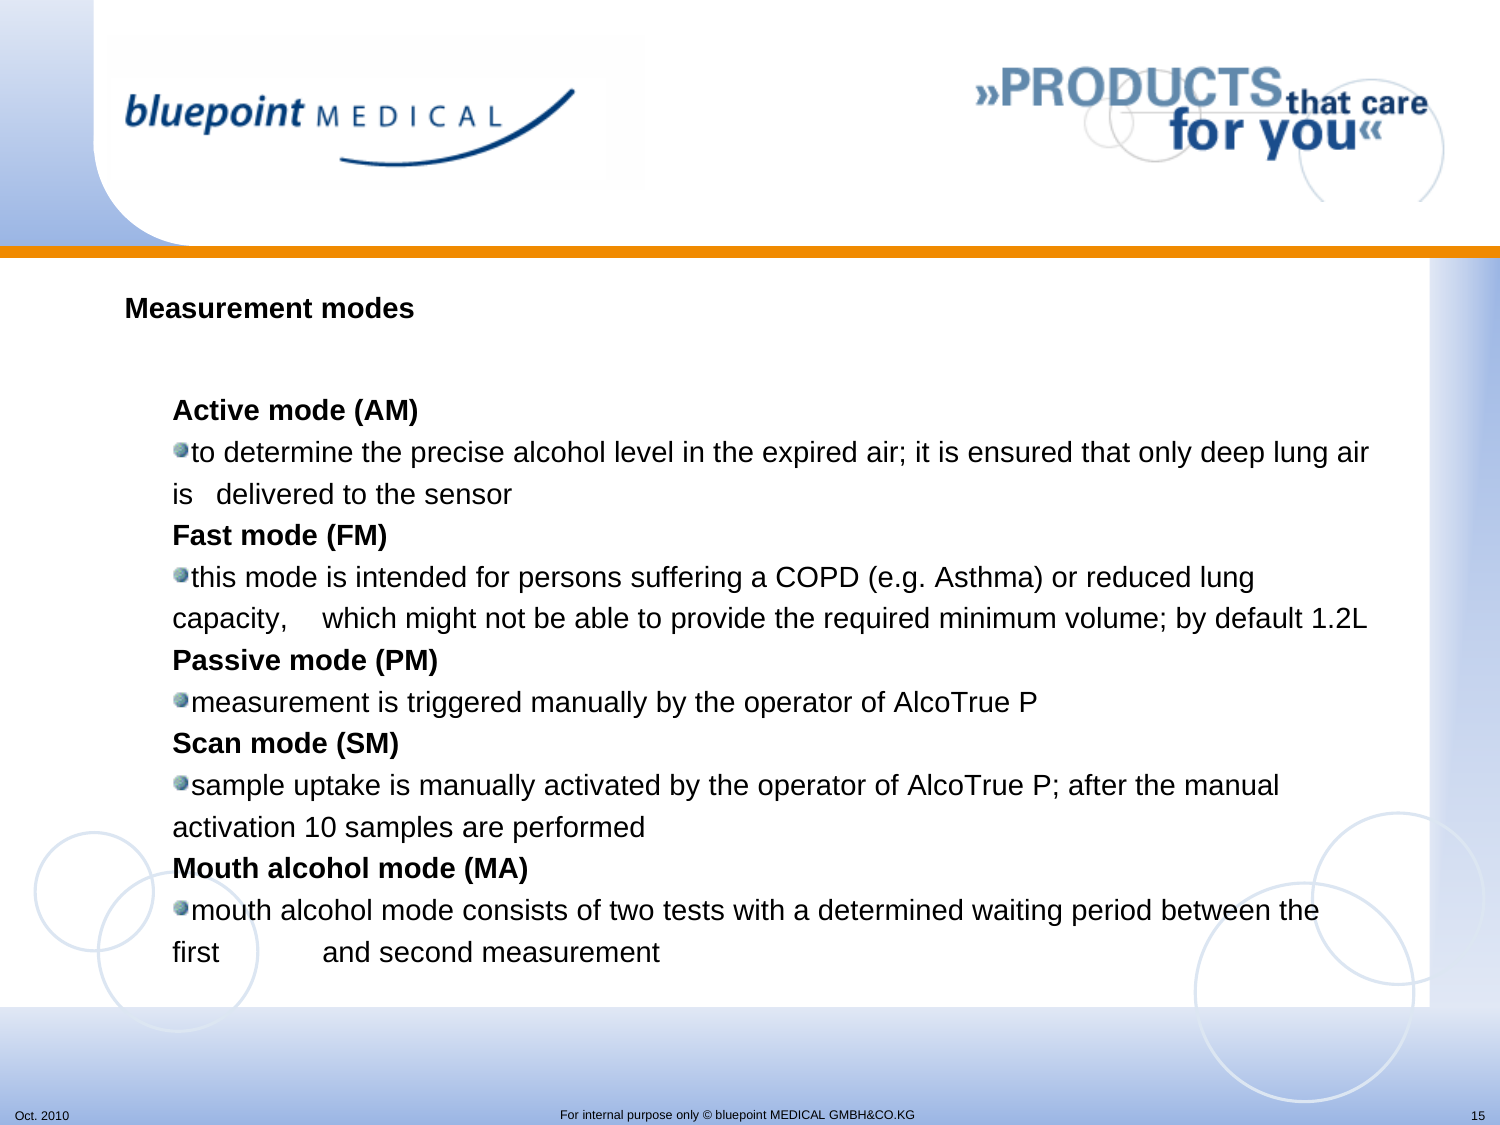

Measurement modes
Active mode (AM)
to determine the precise alcohol level in the expired air; it is ensured that only deep lung air is 	delivered to the sensor
Fast mode (FM)
this mode is intended for persons suffering a COPD (e.g. Asthma) or reduced lung capacity, 	which might not be able to provide the required minimum volume; by default 1.2L
Passive mode (PM)
measurement is triggered manually by the operator of AlcoTrue P
Scan mode (SM)
sample uptake is manually activated by the operator of AlcoTrue P; after the manual 	activation 10 samples are performed
Mouth alcohol mode (MA)
mouth alcohol mode consists of two tests with a determined waiting period between the first 	and second measurement